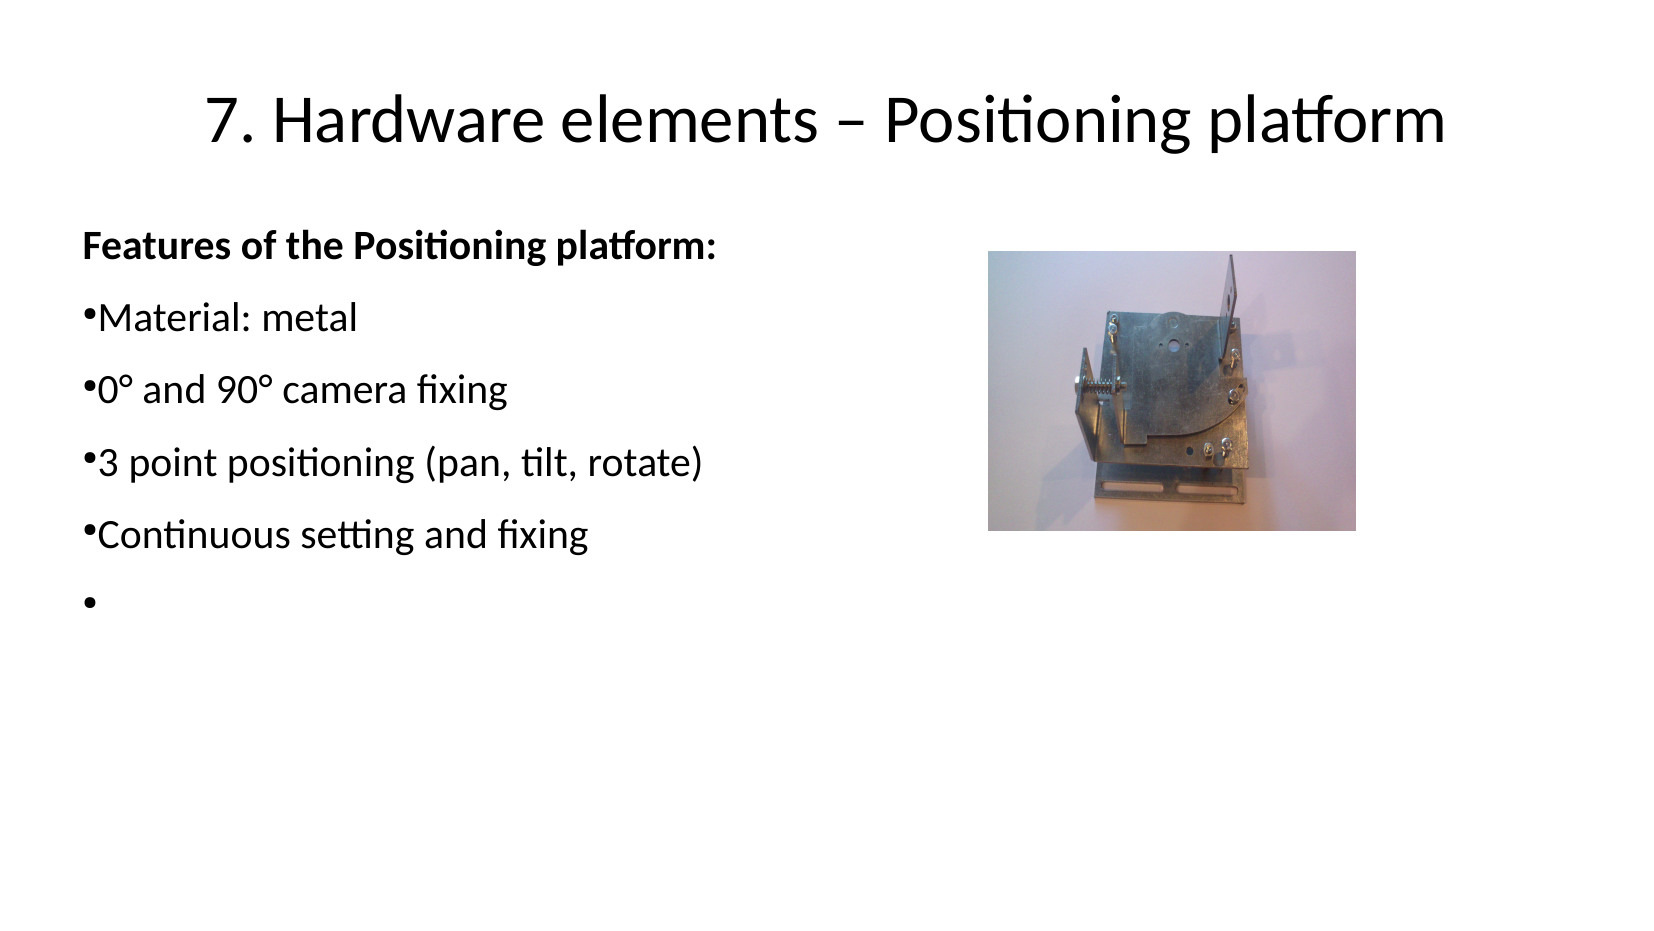

# 7. Hardware elements – Positioning platform
Features of the Positioning platform:
Material: metal
0° and 90° camera fixing
3 point positioning (pan, tilt, rotate)
Continuous setting and fixing